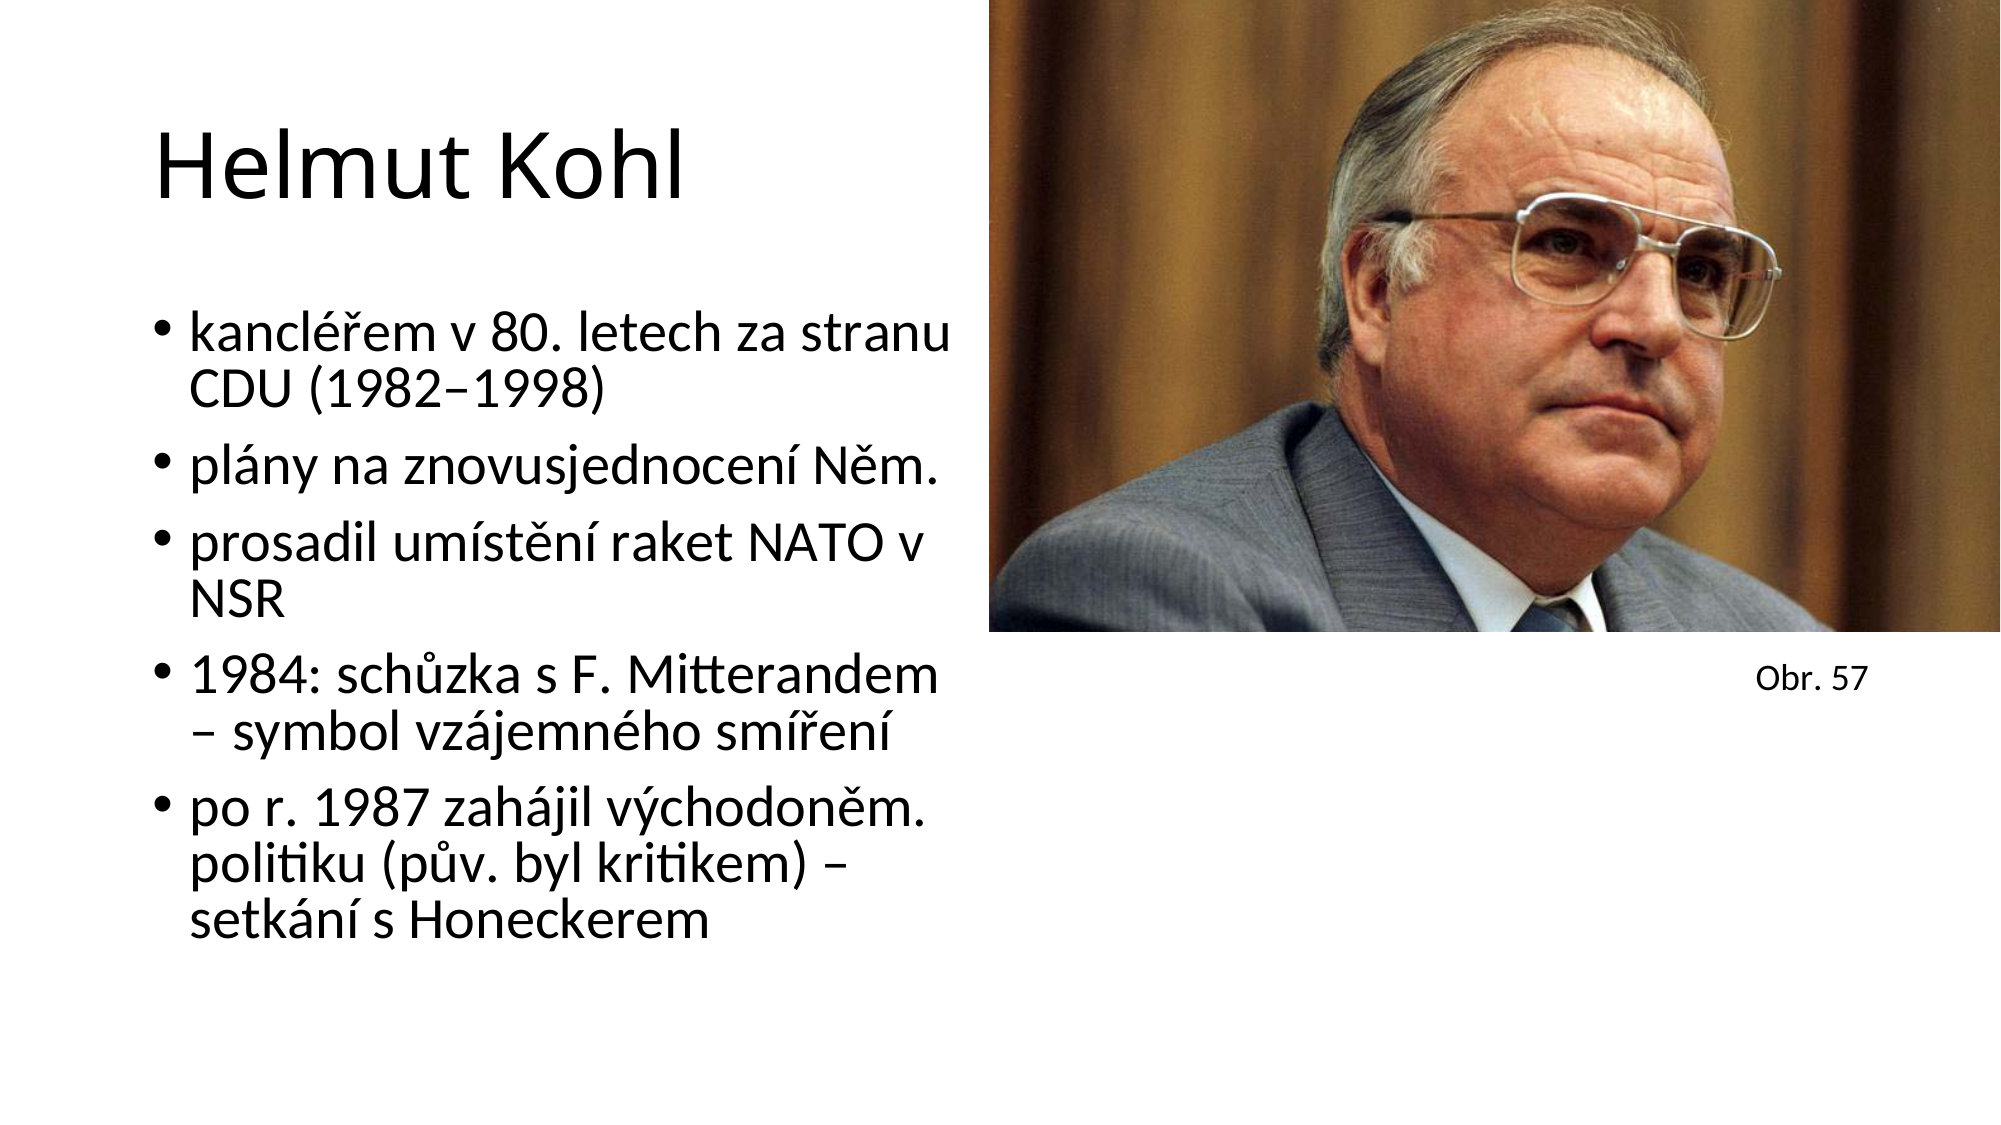

# Helmut Kohl
kancléřem v 80. letech za stranu CDU (1982–1998)
plány na znovusjednocení Něm.
prosadil umístění raket NATO v NSR
1984: schůzka s F. Mitterandem – symbol vzájemného smíření
po r. 1987 zahájil východoněm. politiku (pův. byl kritikem) – setkání s Honeckerem
Obr. 57